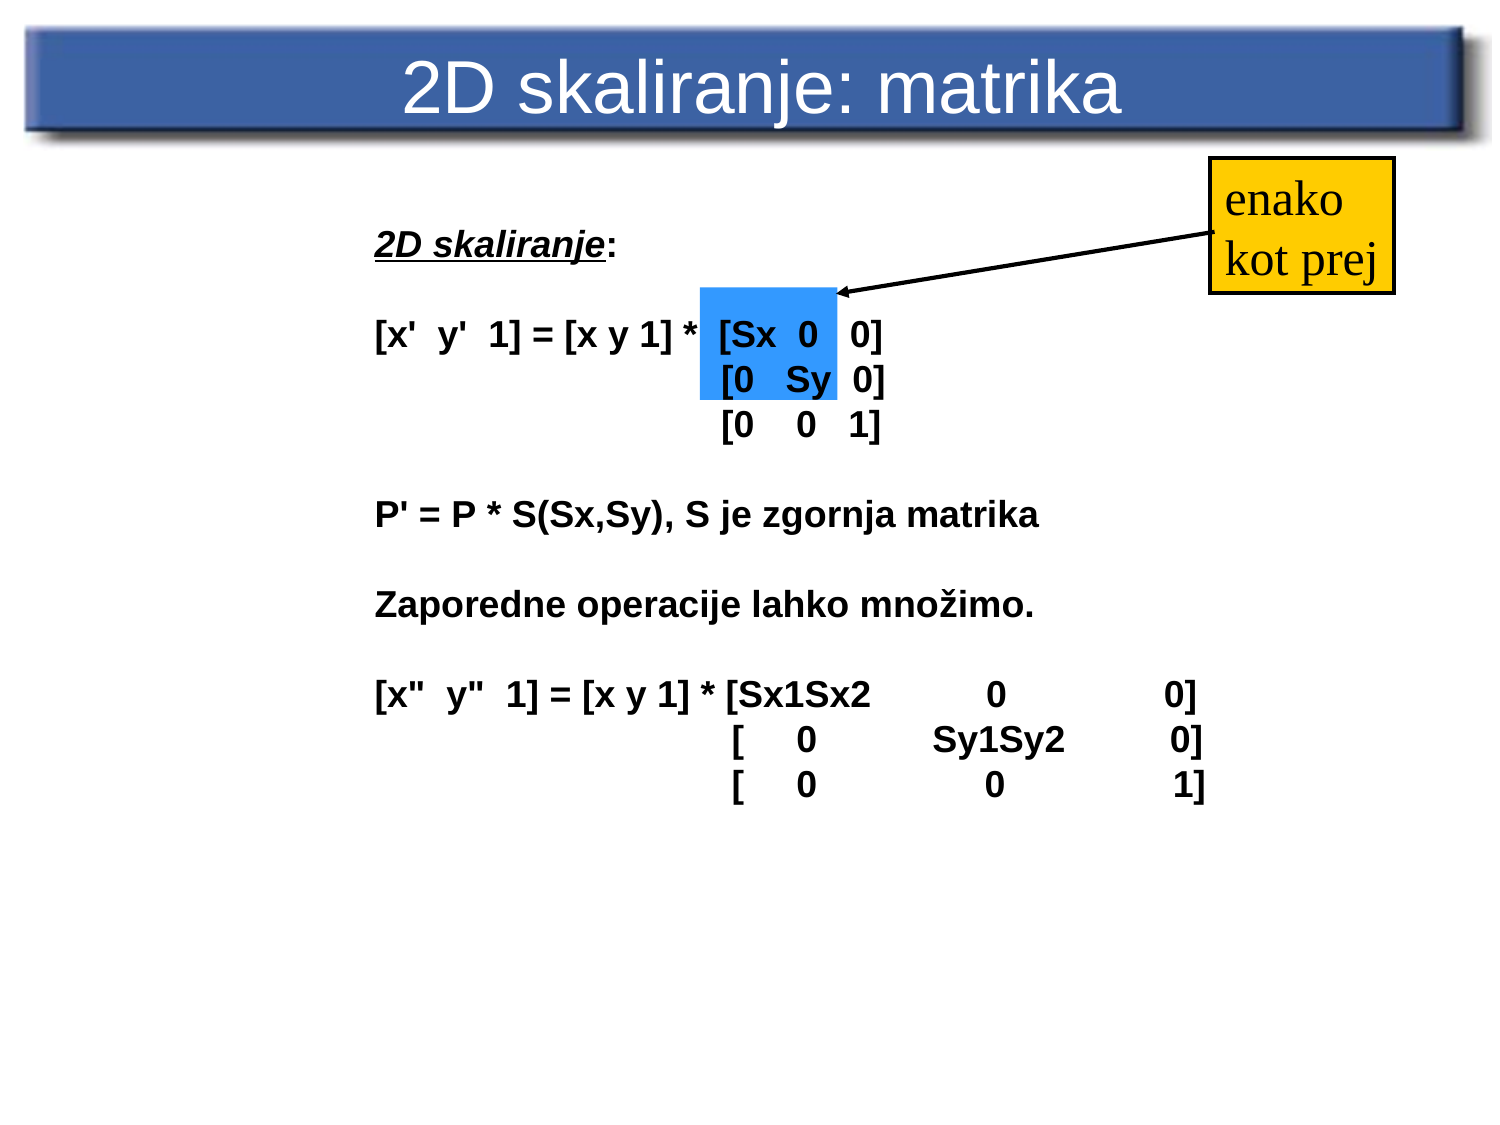

2D skaliranje: matrika
enako
kot prej
2D skaliranje:
[x' y' 1] = [x y 1] * [Sx 0 0]
 [0 Sy 0]
 [0 0 1]
P' = P * S(Sx,Sy), S je zgornja matrika
Zaporedne operacije lahko množimo.
[x" y" 1] = [x y 1] * [Sx1Sx2 0 0]
 [ 0 Sy1Sy2 0]
 [ 0 0 1]